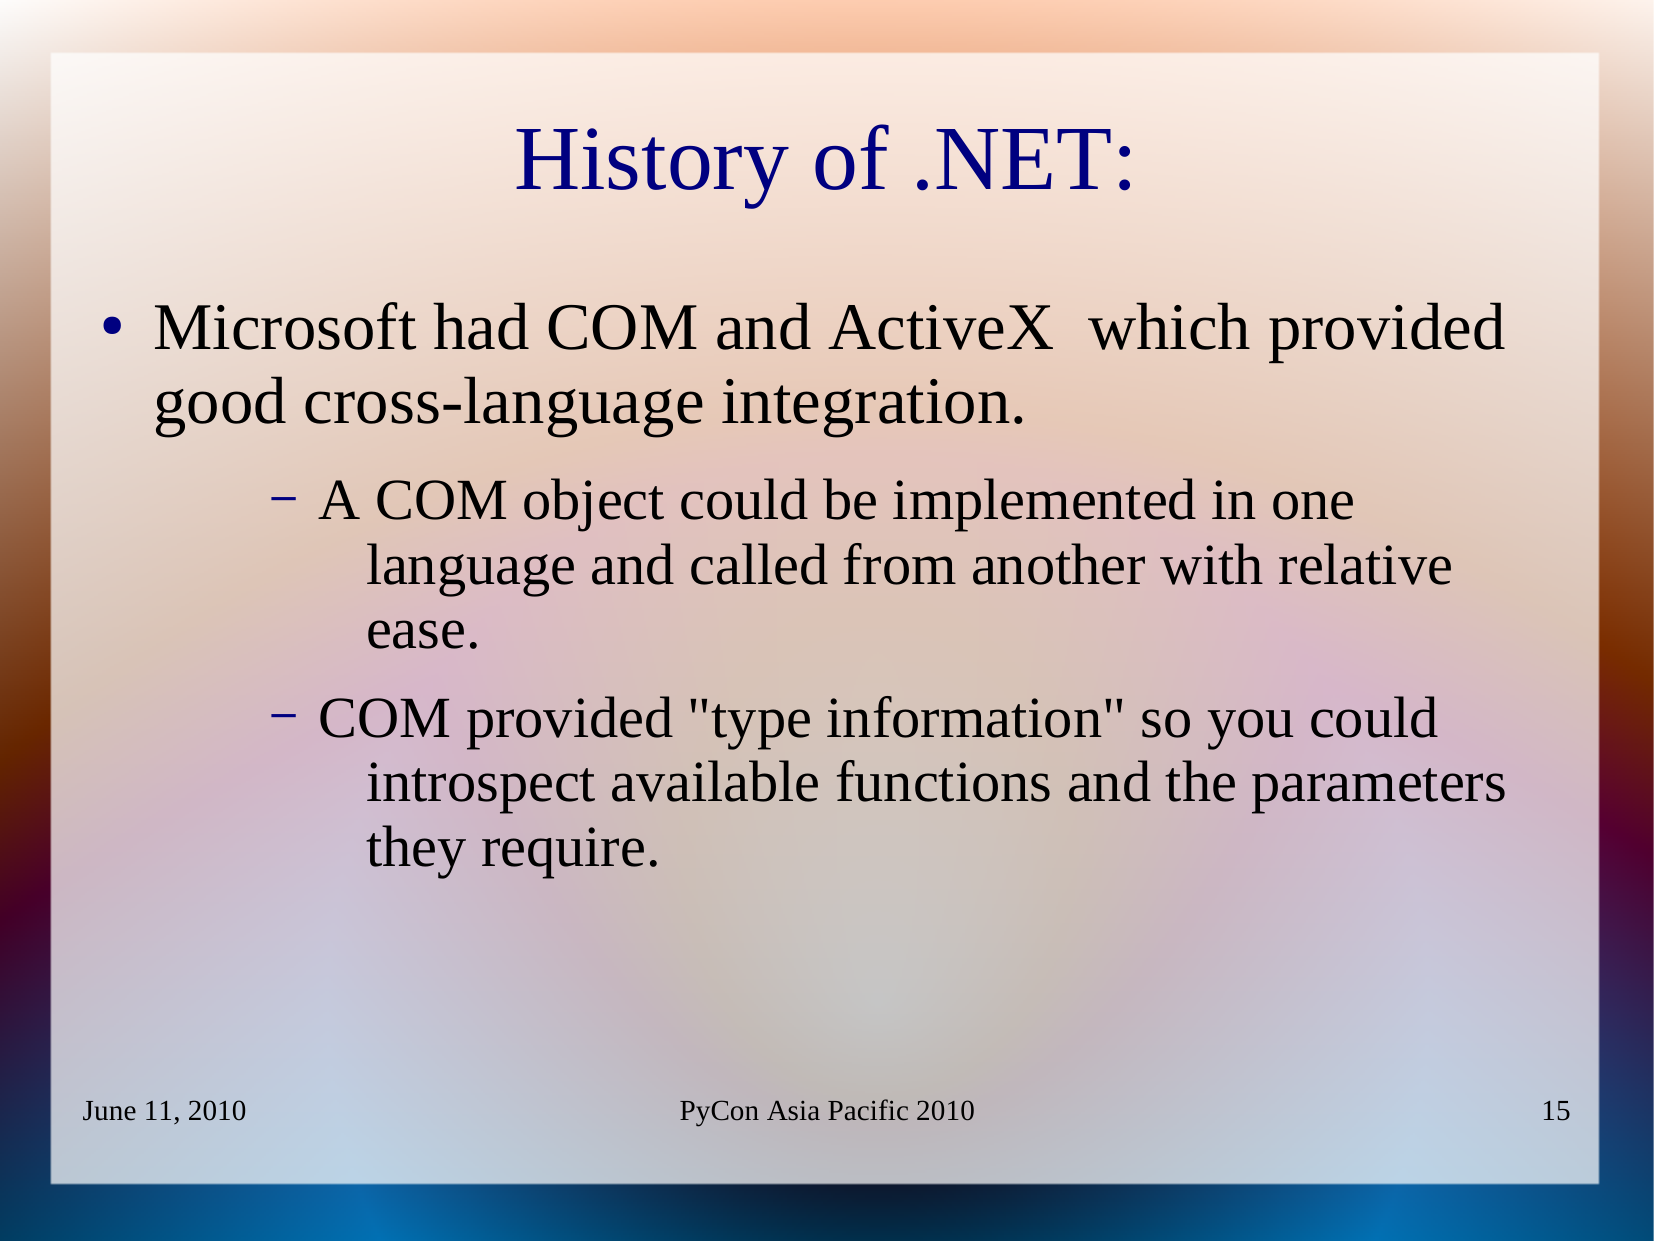

# History of .NET:
Microsoft had COM and ActiveX which provided good cross-language integration.
A COM object could be implemented in one language and called from another with relative ease.
COM provided "type information" so you could introspect available functions and the parameters they require.
June 11, 2010
PyCon Asia Pacific 2010
15